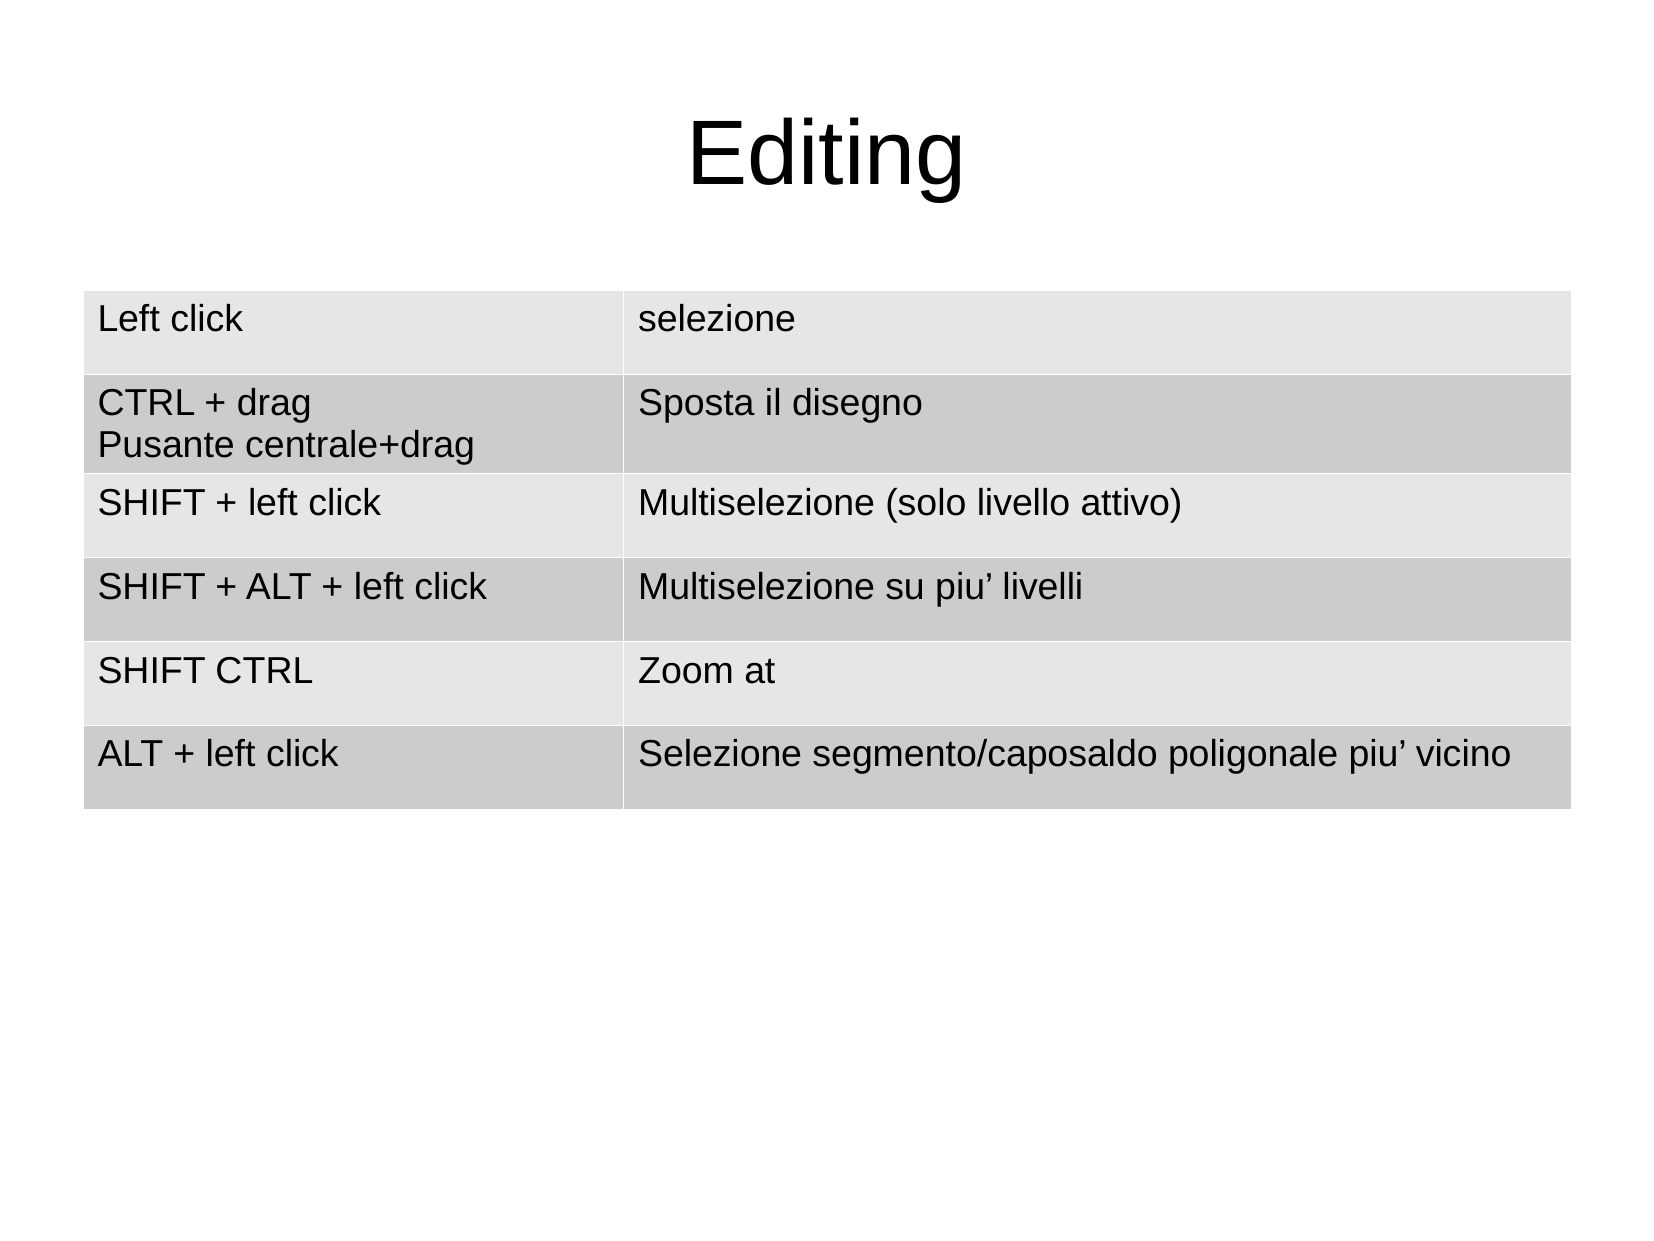

# Editing
| Left click | selezione |
| --- | --- |
| CTRL + drag Pusante centrale+drag | Sposta il disegno |
| SHIFT + left click | Multiselezione (solo livello attivo) |
| SHIFT + ALT + left click | Multiselezione su piu’ livelli |
| SHIFT CTRL | Zoom at |
| ALT + left click | Selezione segmento/caposaldo poligonale piu’ vicino |